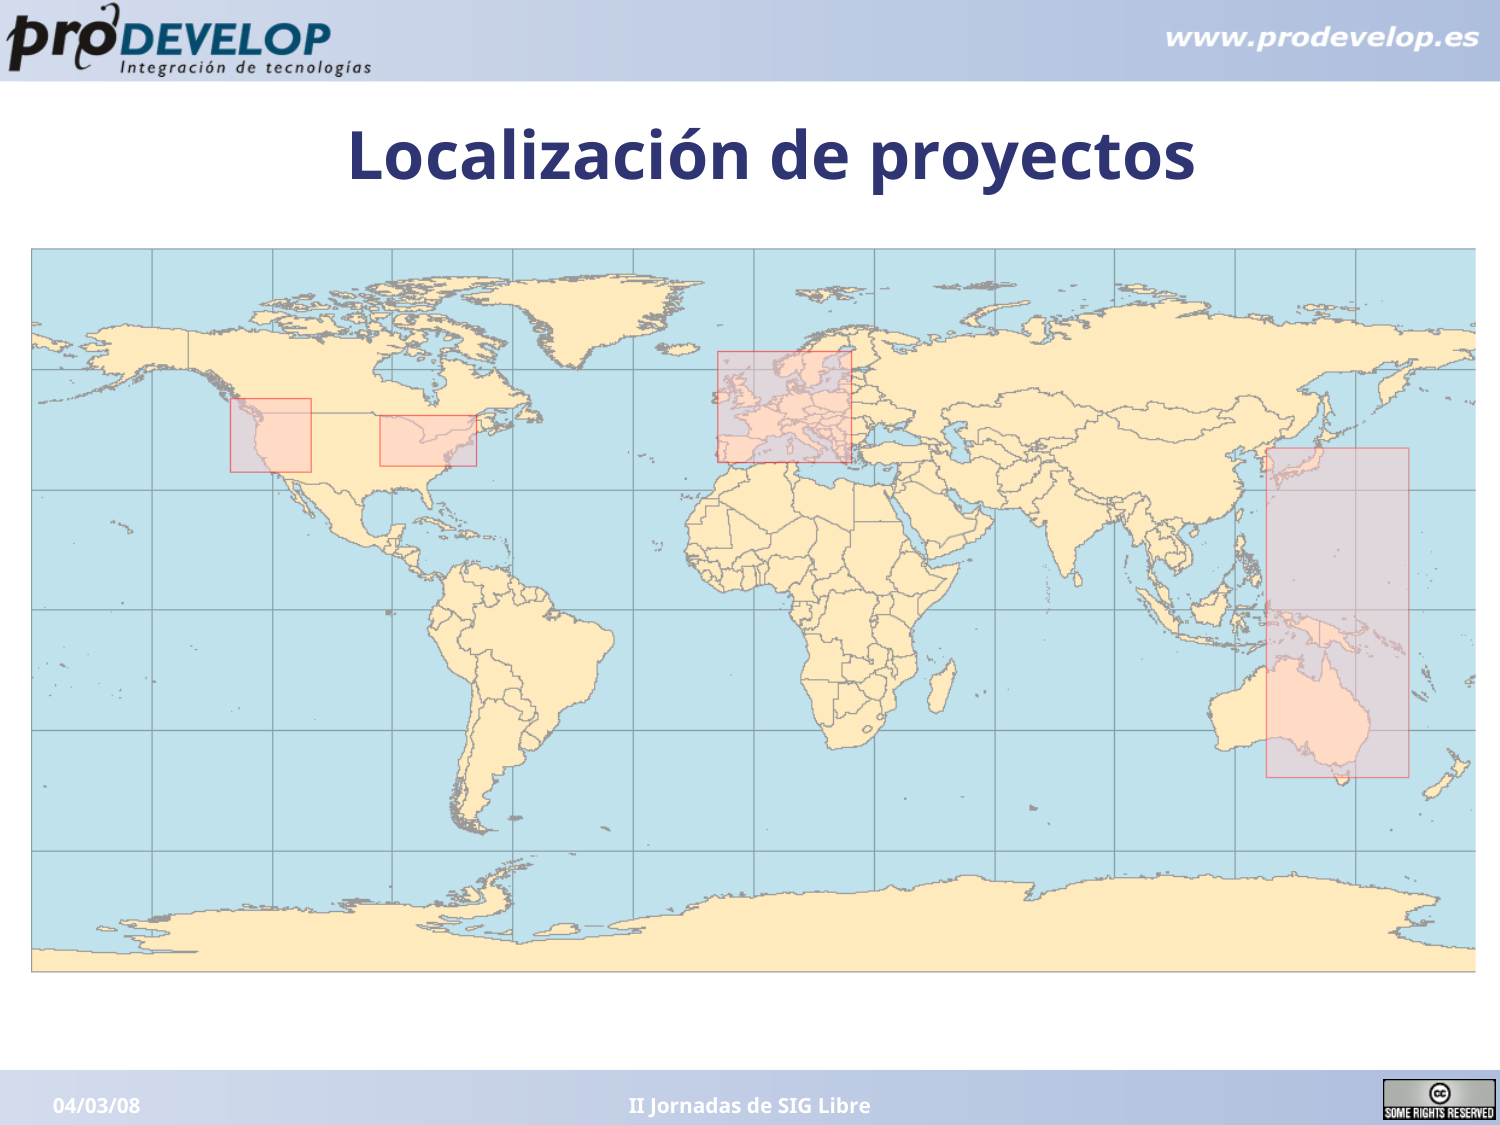

# Localización de proyectos
25/10/2006
50
Plan Difusión Interna gvSIG v. 2.0